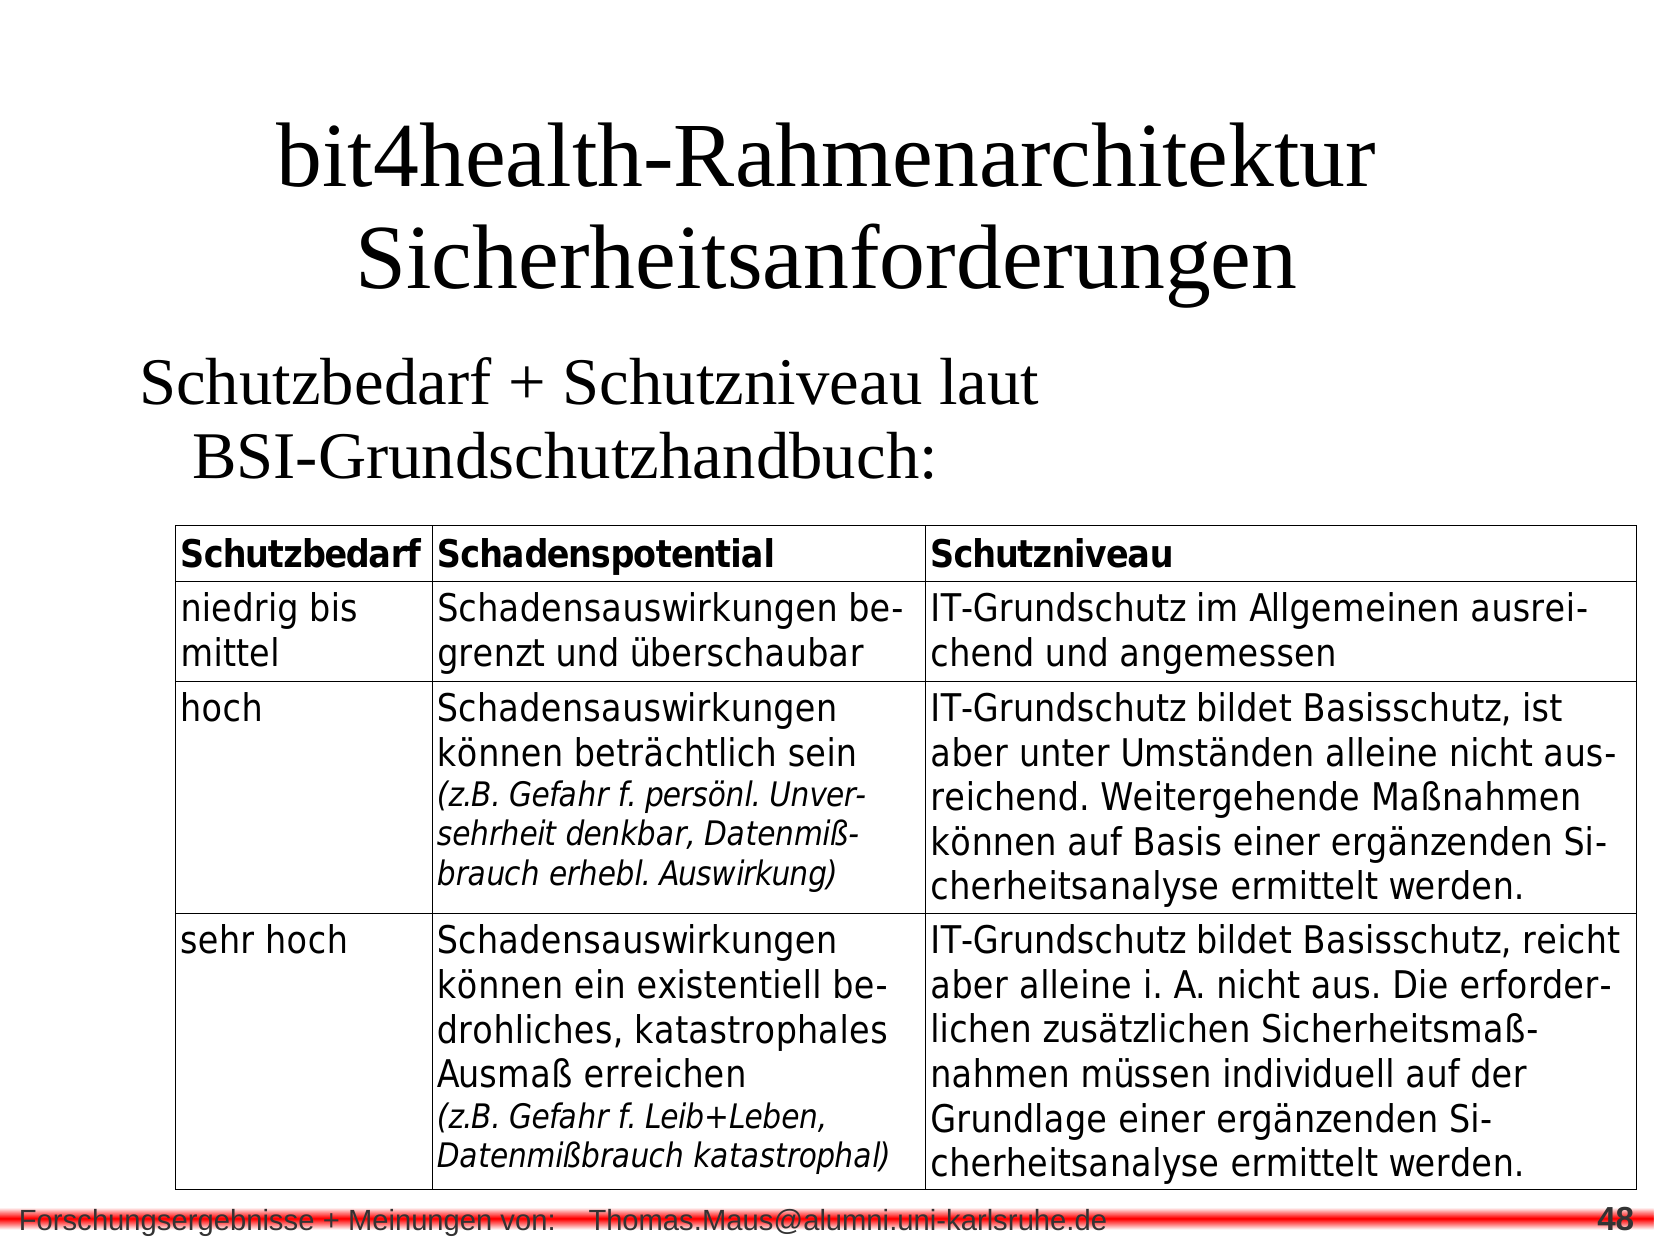

# bit4health-Rahmenarchitektur Sicherheitsanforderungen
Schutzbedarf + Schutzniveau laut
BSI-Grundschutzhandbuch: